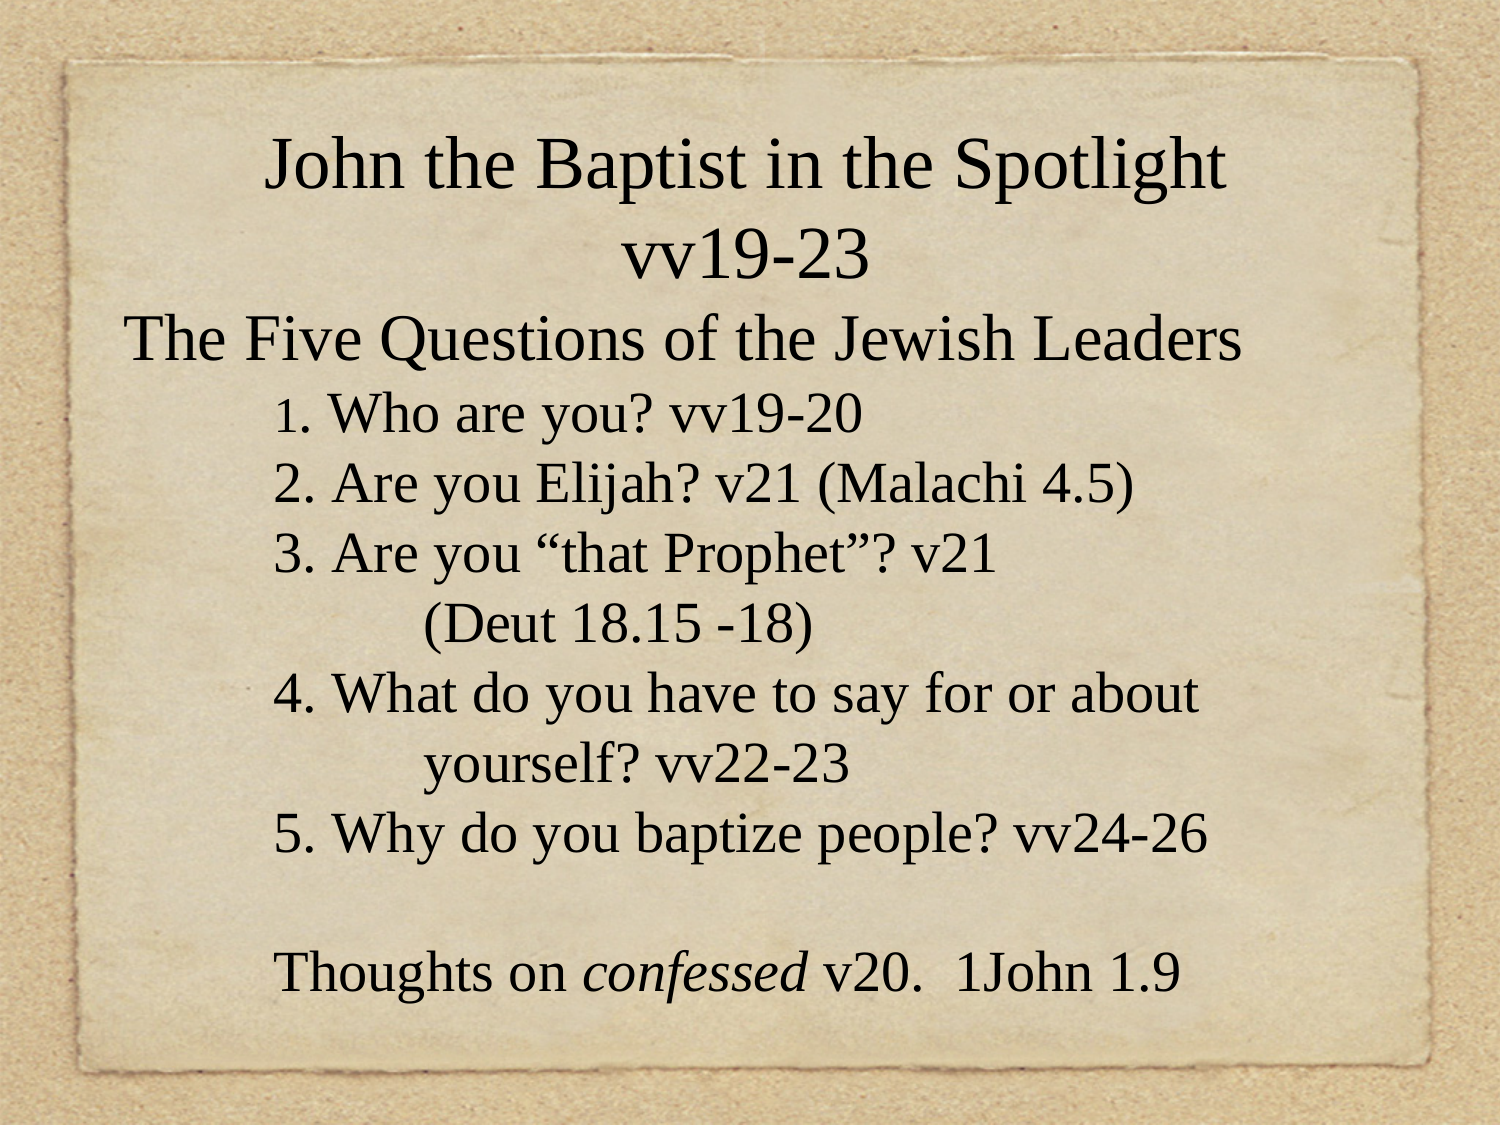

John the Baptist in the Spotlight
vv19-23
The Five Questions of the Jewish Leaders
	1. Who are you? vv19-20
	2. Are you Elijah? v21 (Malachi 4.5)
	3. Are you “that Prophet”? v21 					(Deut 18.15 -18)
	4. What do you have to say for or about 			yourself? vv22-23
	5. Why do you baptize people? vv24-26
	Thoughts on confessed v20. 1John 1.9